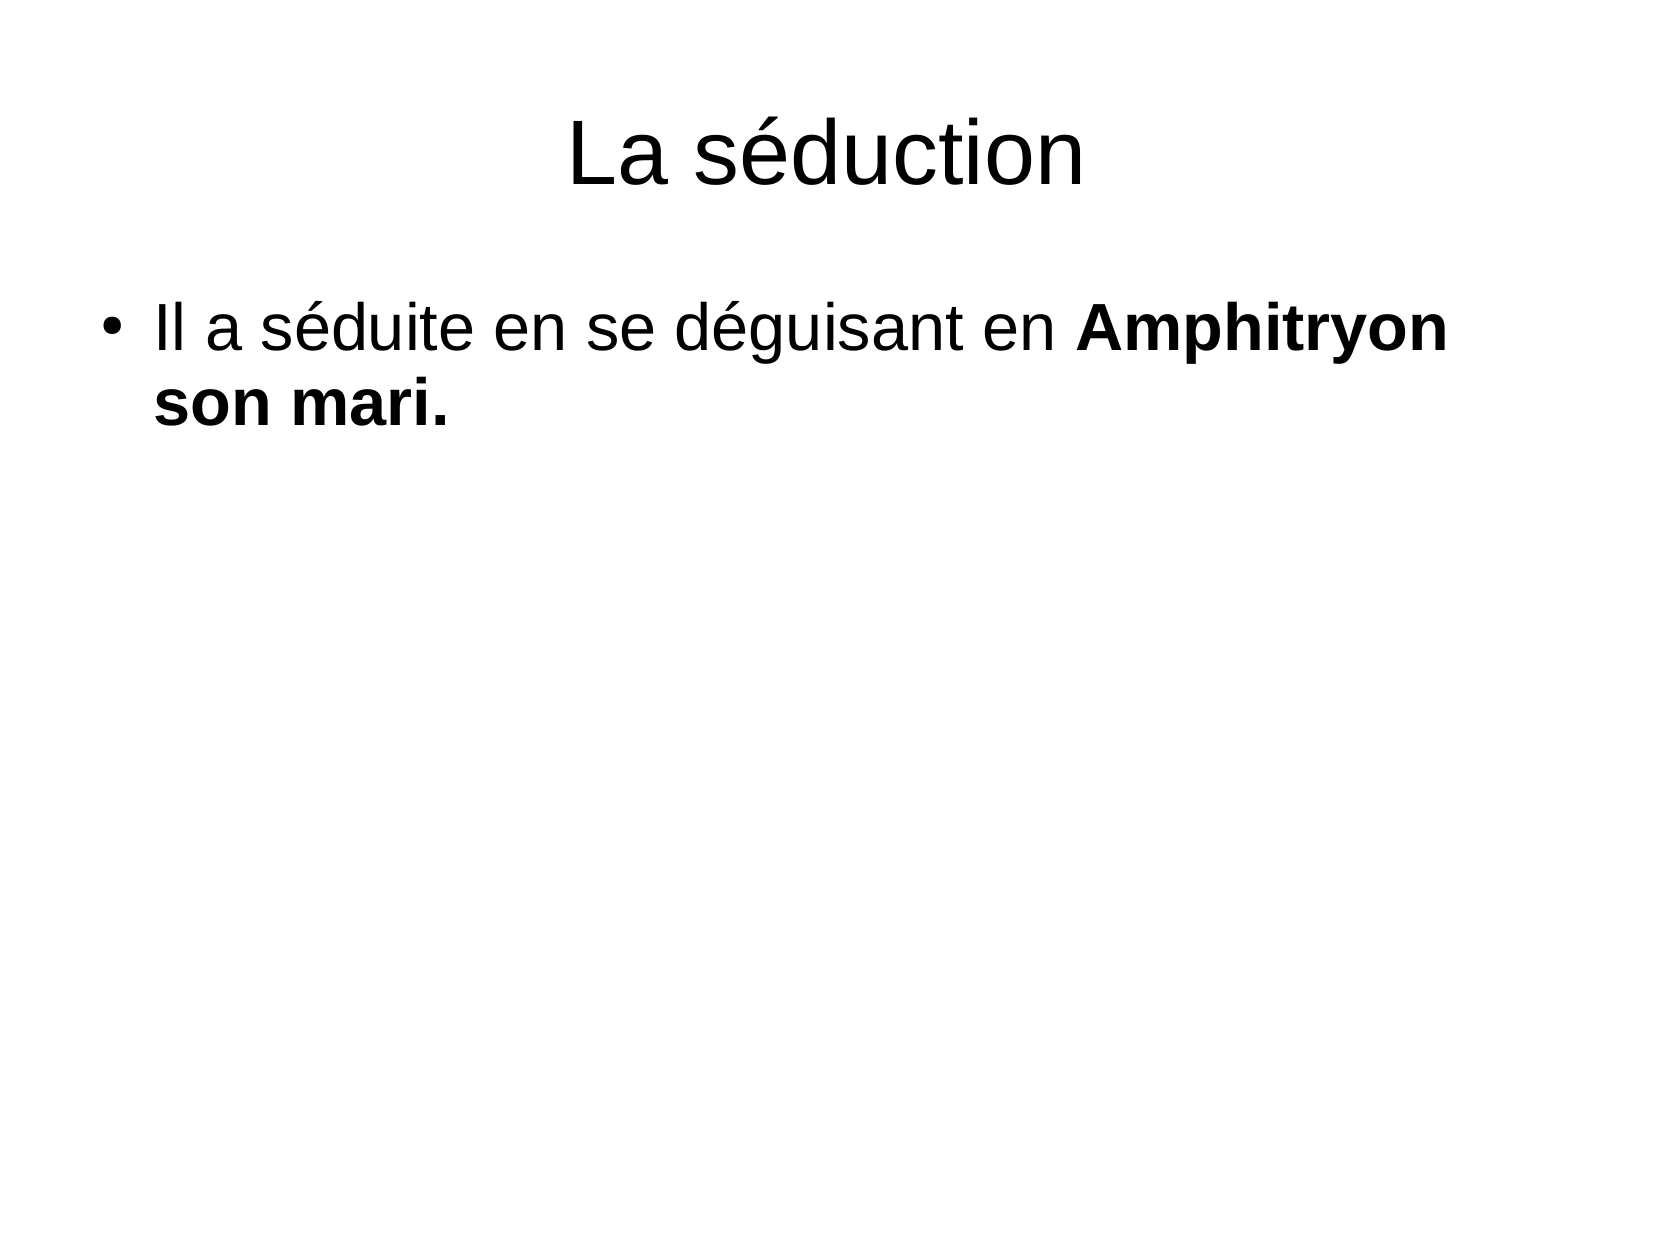

# La séduction
Il a séduite en se déguisant en Amphitryon son mari.